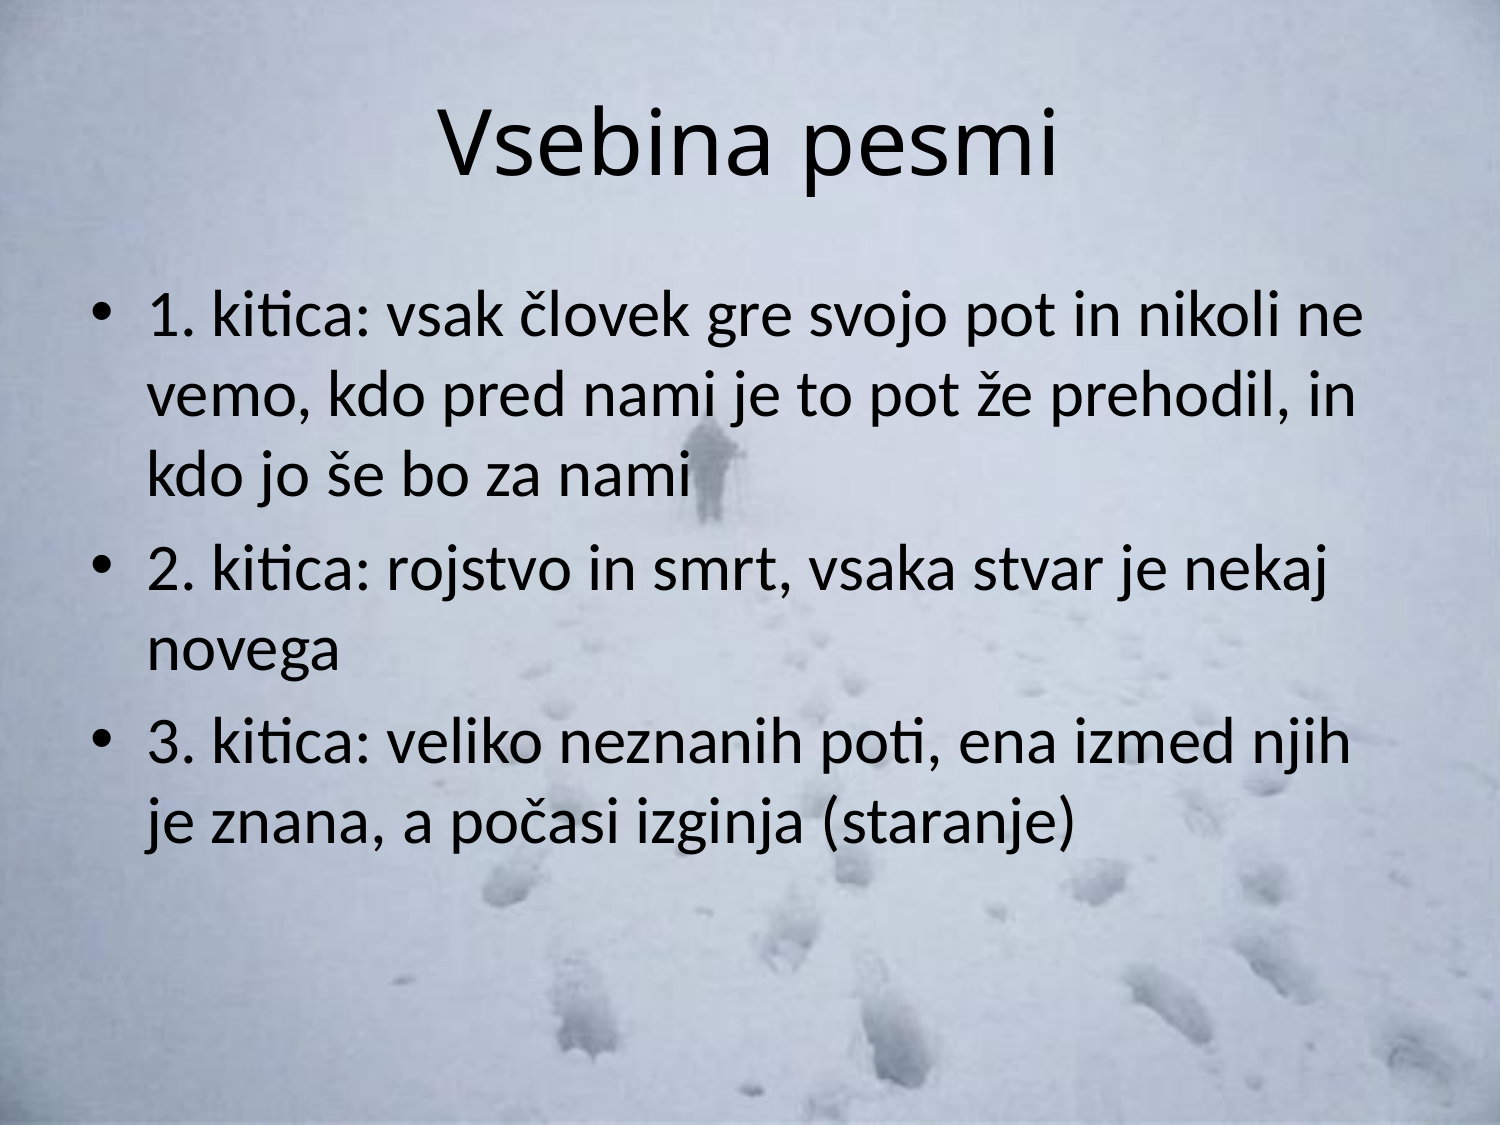

# Vsebina pesmi
1. kitica: vsak človek gre svojo pot in nikoli ne vemo, kdo pred nami je to pot že prehodil, in kdo jo še bo za nami
2. kitica: rojstvo in smrt, vsaka stvar je nekaj novega
3. kitica: veliko neznanih poti, ena izmed njih je znana, a počasi izginja (staranje)